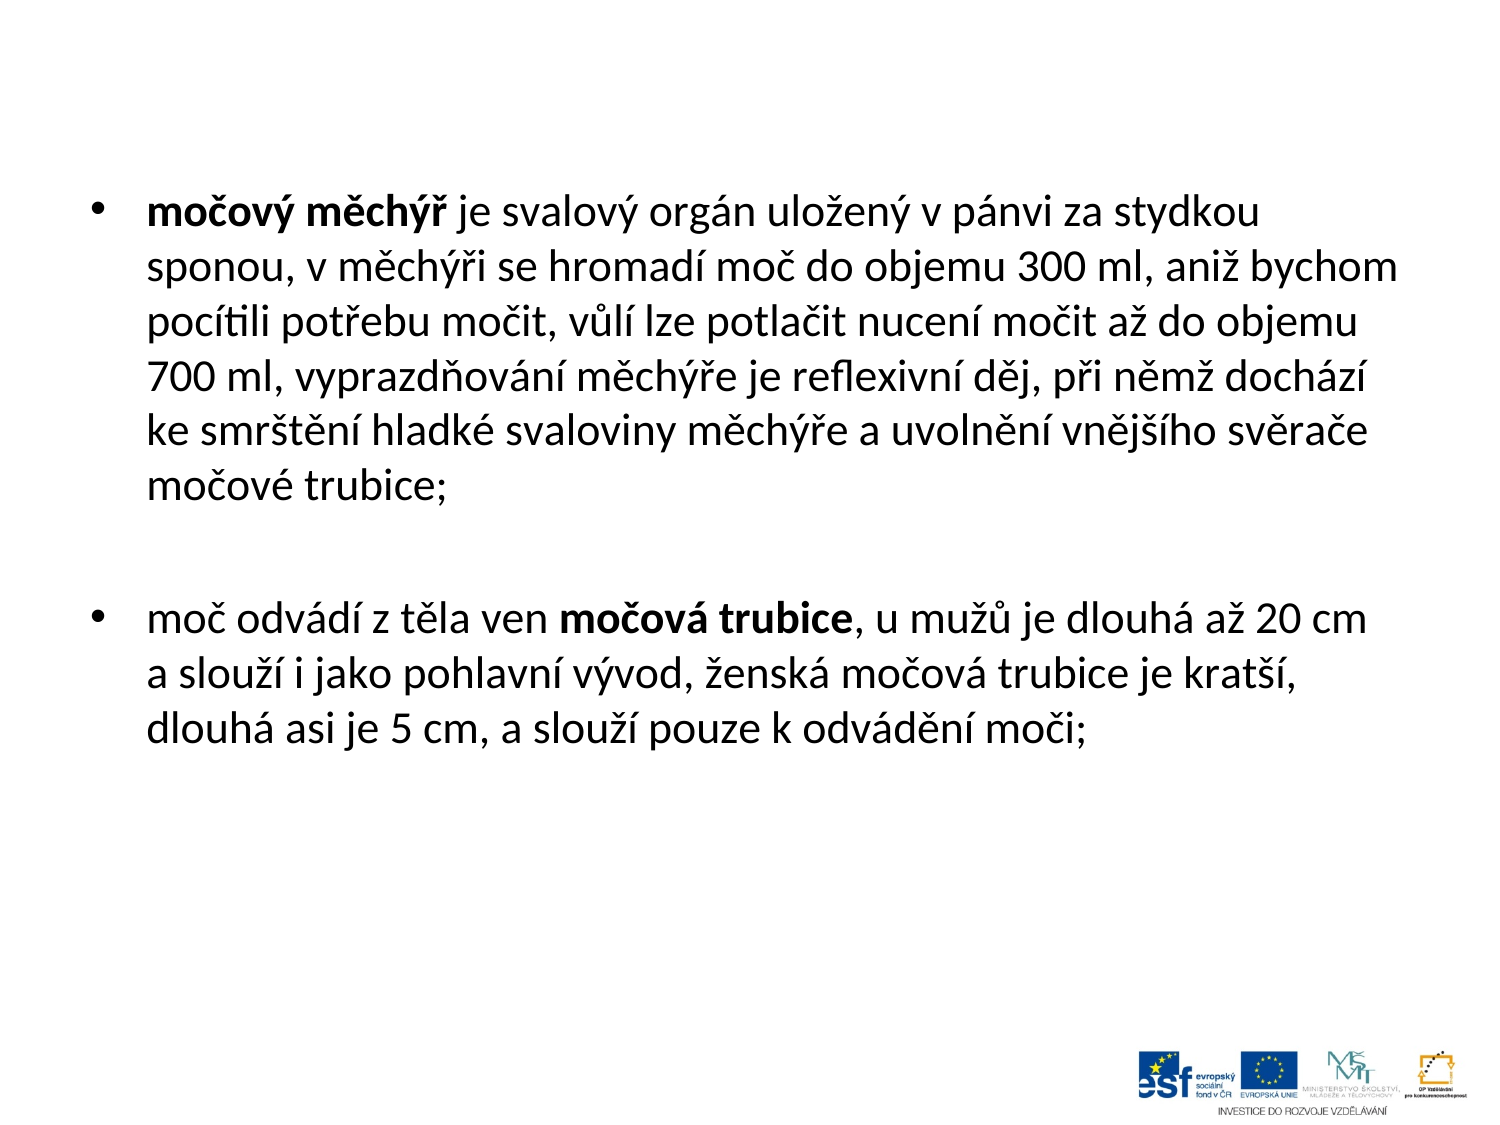

# močový měchýř je svalový orgán uložený v pánvi za stydkou sponou, v měchýři se hromadí moč do objemu 300 ml, aniž bychom pocítili potřebu močit, vůlí lze potlačit nucení močit až do objemu 700 ml, vyprazdňování měchýře je reflexivní děj, při němž dochází ke smrštění hladké svaloviny měchýře a uvolnění vnějšího svěrače močové trubice;
moč odvádí z těla ven močová trubice, u mužů je dlouhá až 20 cm
a slouží i jako pohlavní vývod, ženská močová trubice je kratší, dlouhá asi je 5 cm, a slouží pouze k odvádění moči;